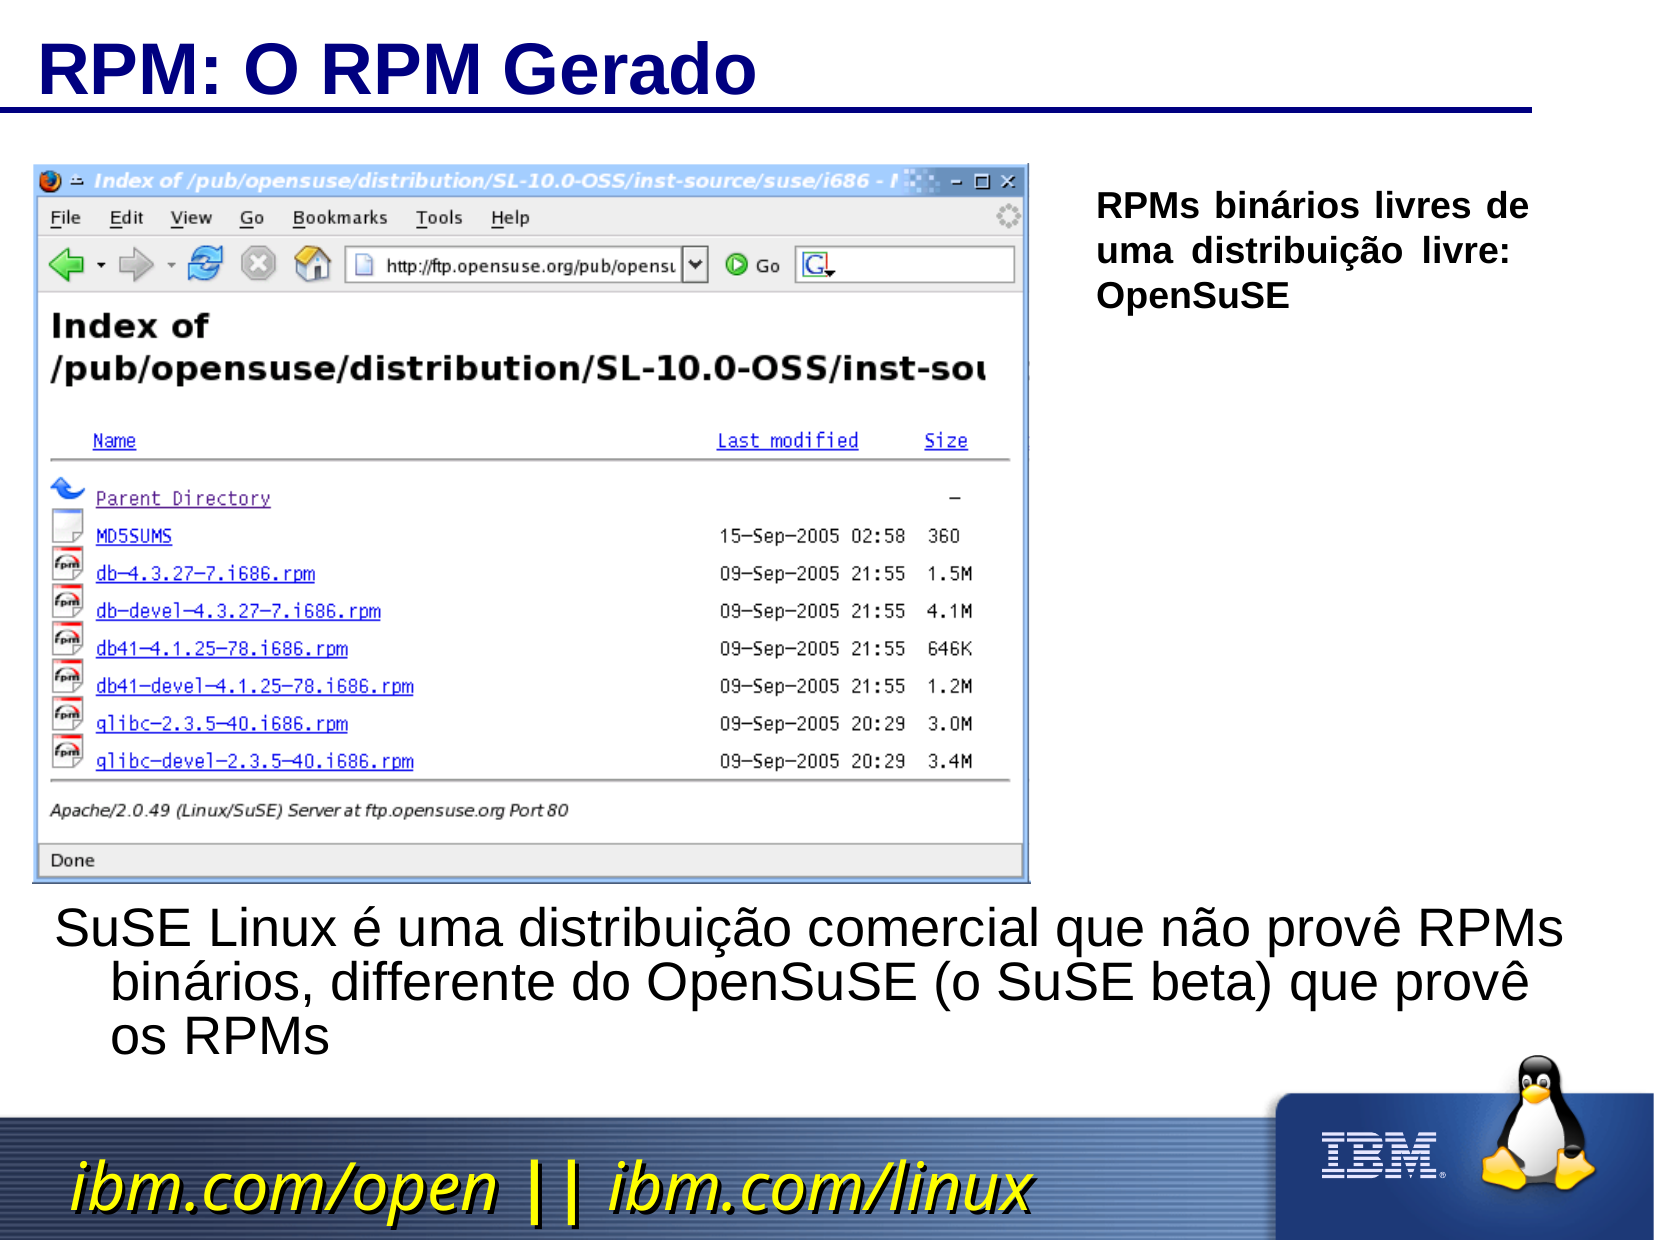

RPM: O RPM Gerado
RPMs binários livres de uma distribuição livre: OpenSuSE
# SuSE Linux é uma distribuição comercial que não provê RPMs binários, differente do OpenSuSE (o SuSE beta) que provê os RPMs